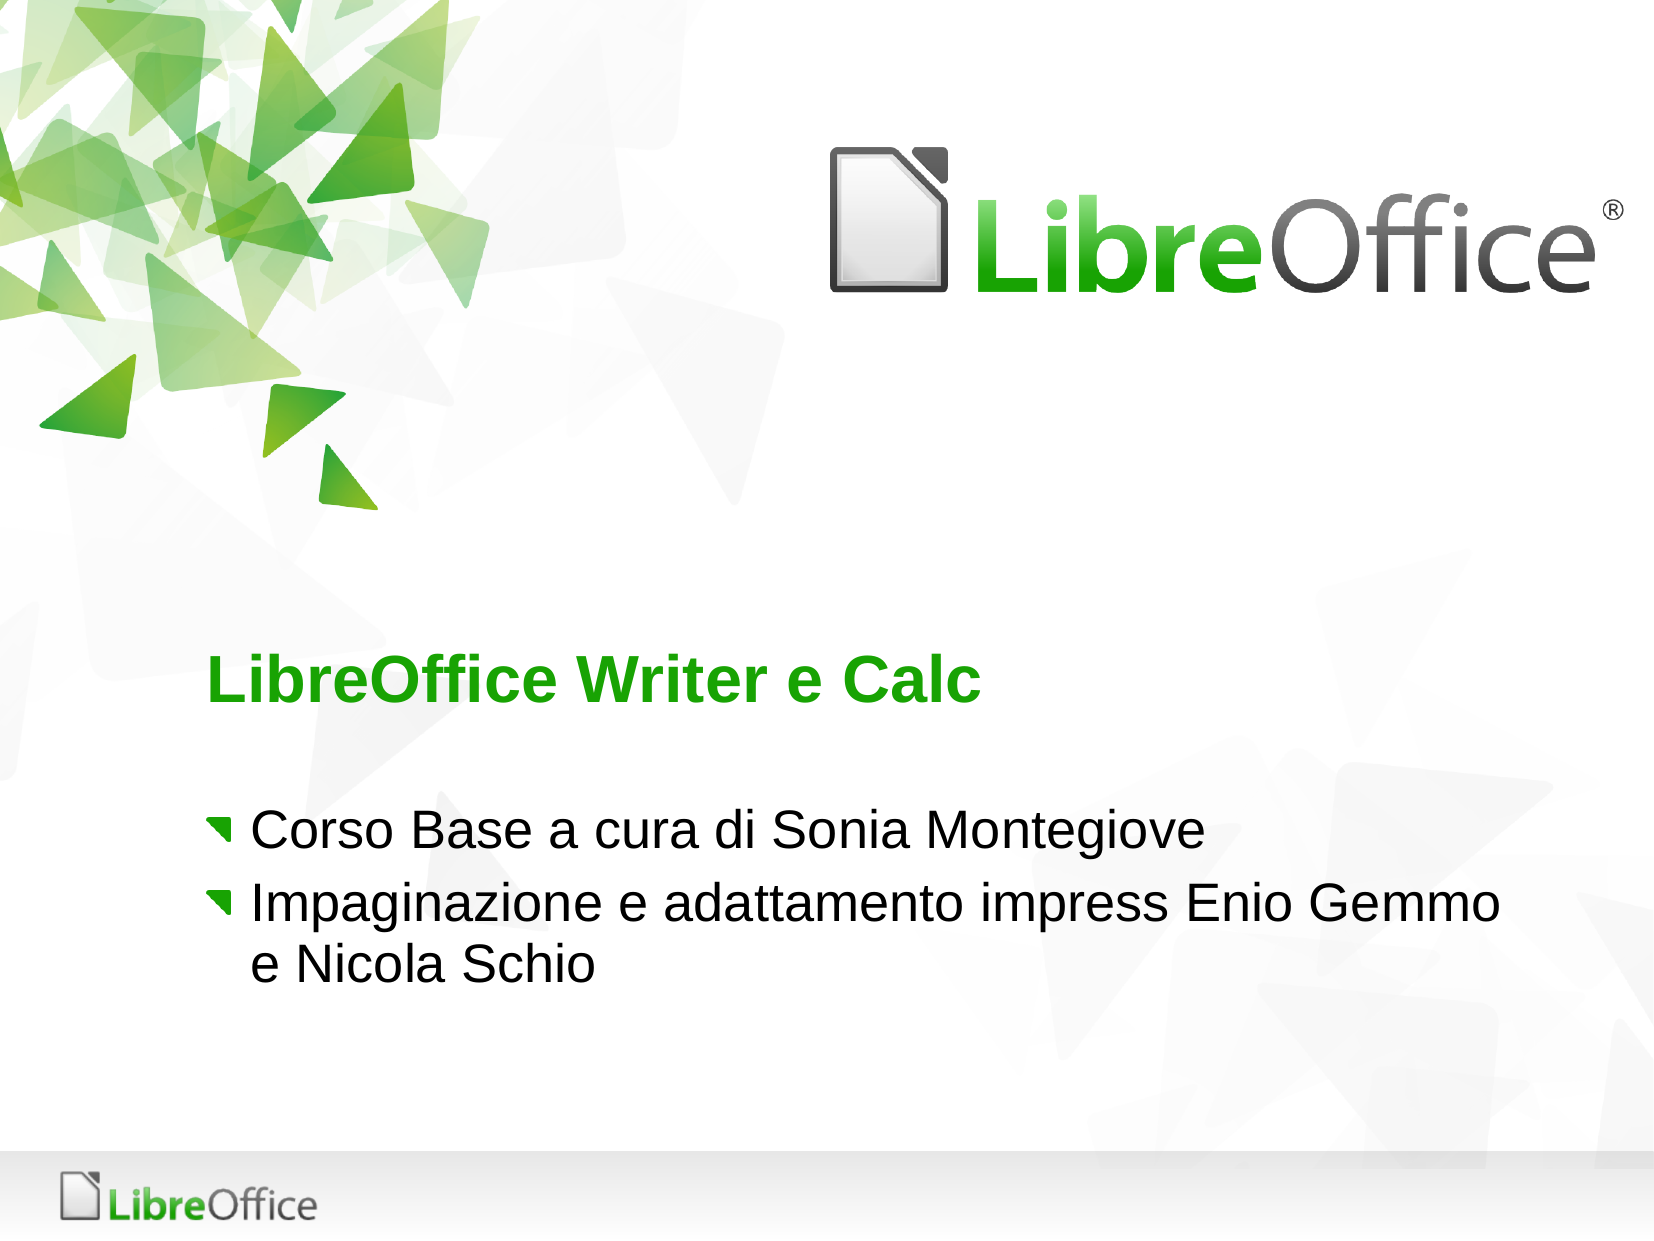

# LibreOffice Writer e Calc
Corso Base a cura di Sonia Montegiove
Impaginazione e adattamento impress Enio Gemmo e Nicola Schio